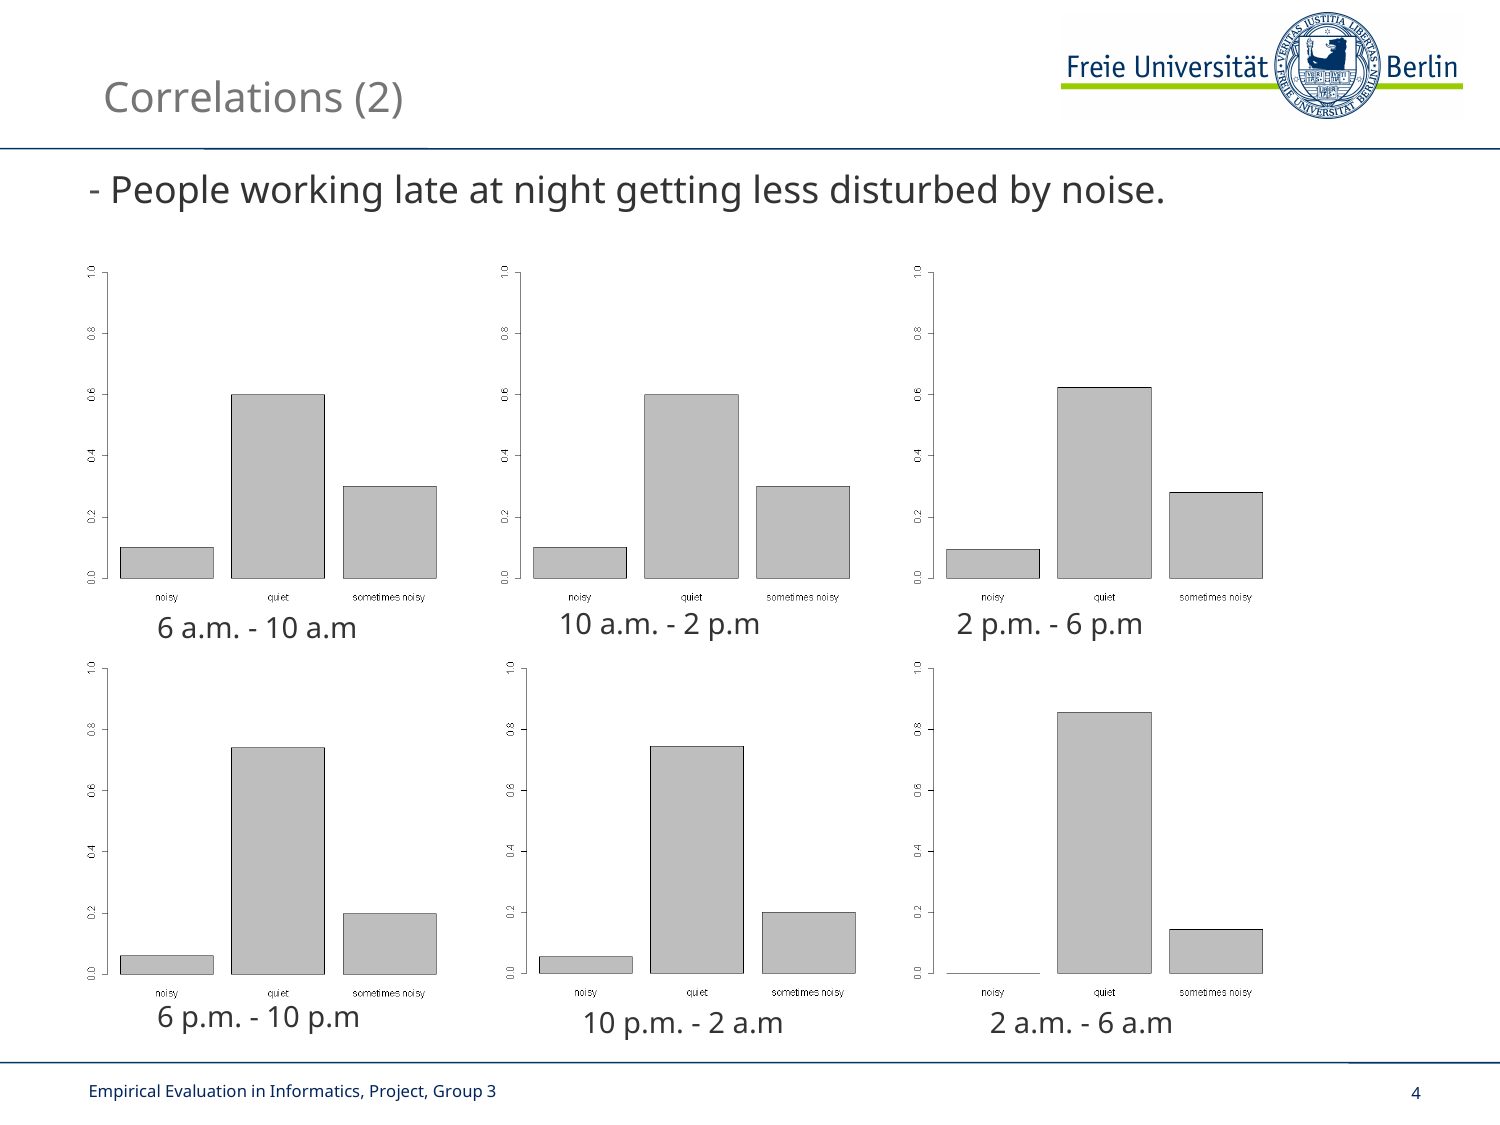

# Correlations (2)
 People working late at night getting less disturbed by noise.
10 a.m. - 2 p.m
2 p.m. - 6 p.m
6 a.m. - 10 a.m
6 p.m. - 10 p.m
10 p.m. - 2 a.m
2 a.m. - 6 a.m
Freie Universität Berlin